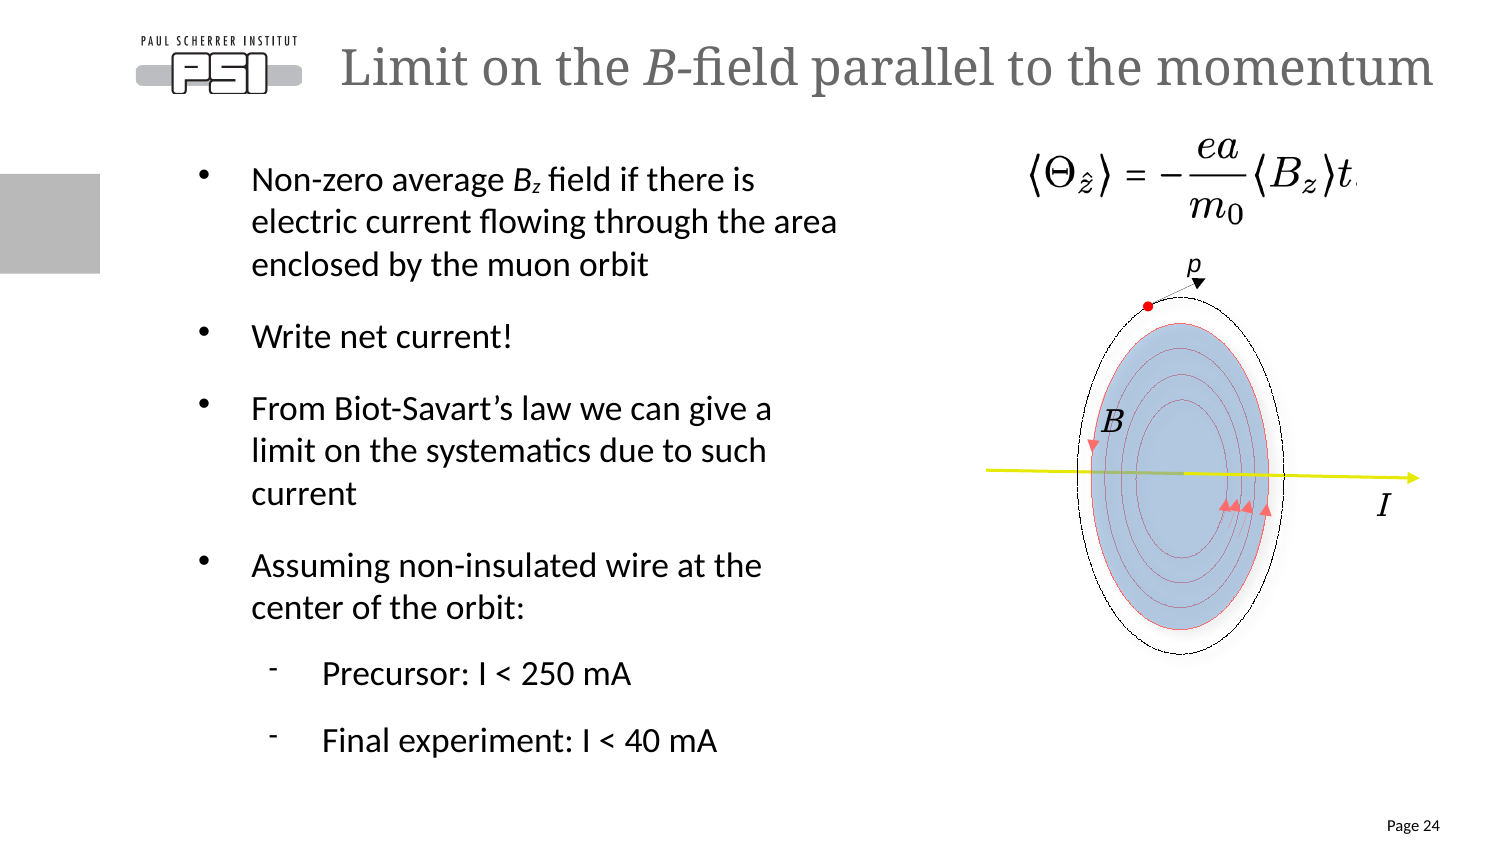

Limit on the B-field parallel to the momentum
# Non-zero average Bz field if there is electric current flowing through the area enclosed by the muon orbit
Write net current!
From Biot-Savart’s law we can give a limit on the systematics due to such current
Assuming non-insulated wire at the center of the orbit:
Precursor: I < 250 mA
Final experiment: I < 40 mA
p
B
I
Page